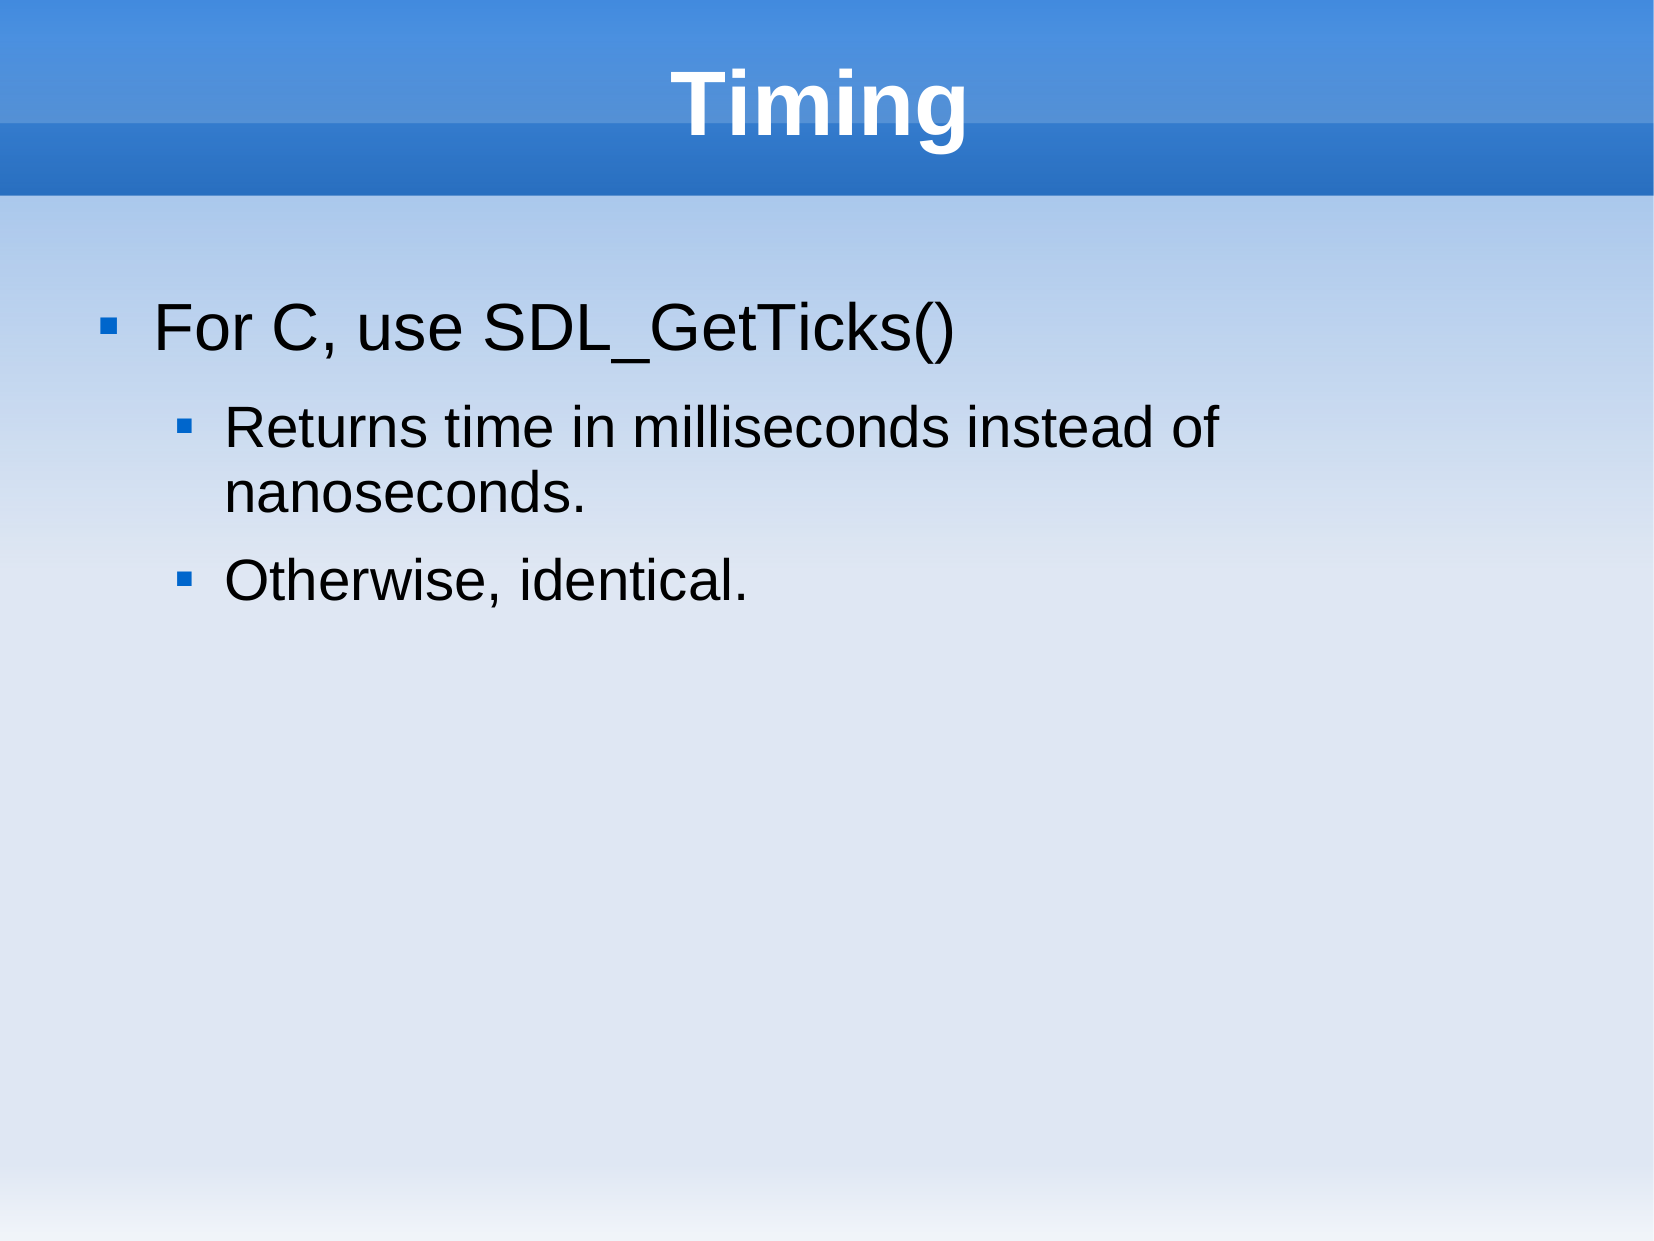

# Timing
For C, use SDL_GetTicks()
Returns time in milliseconds instead of nanoseconds.
Otherwise, identical.